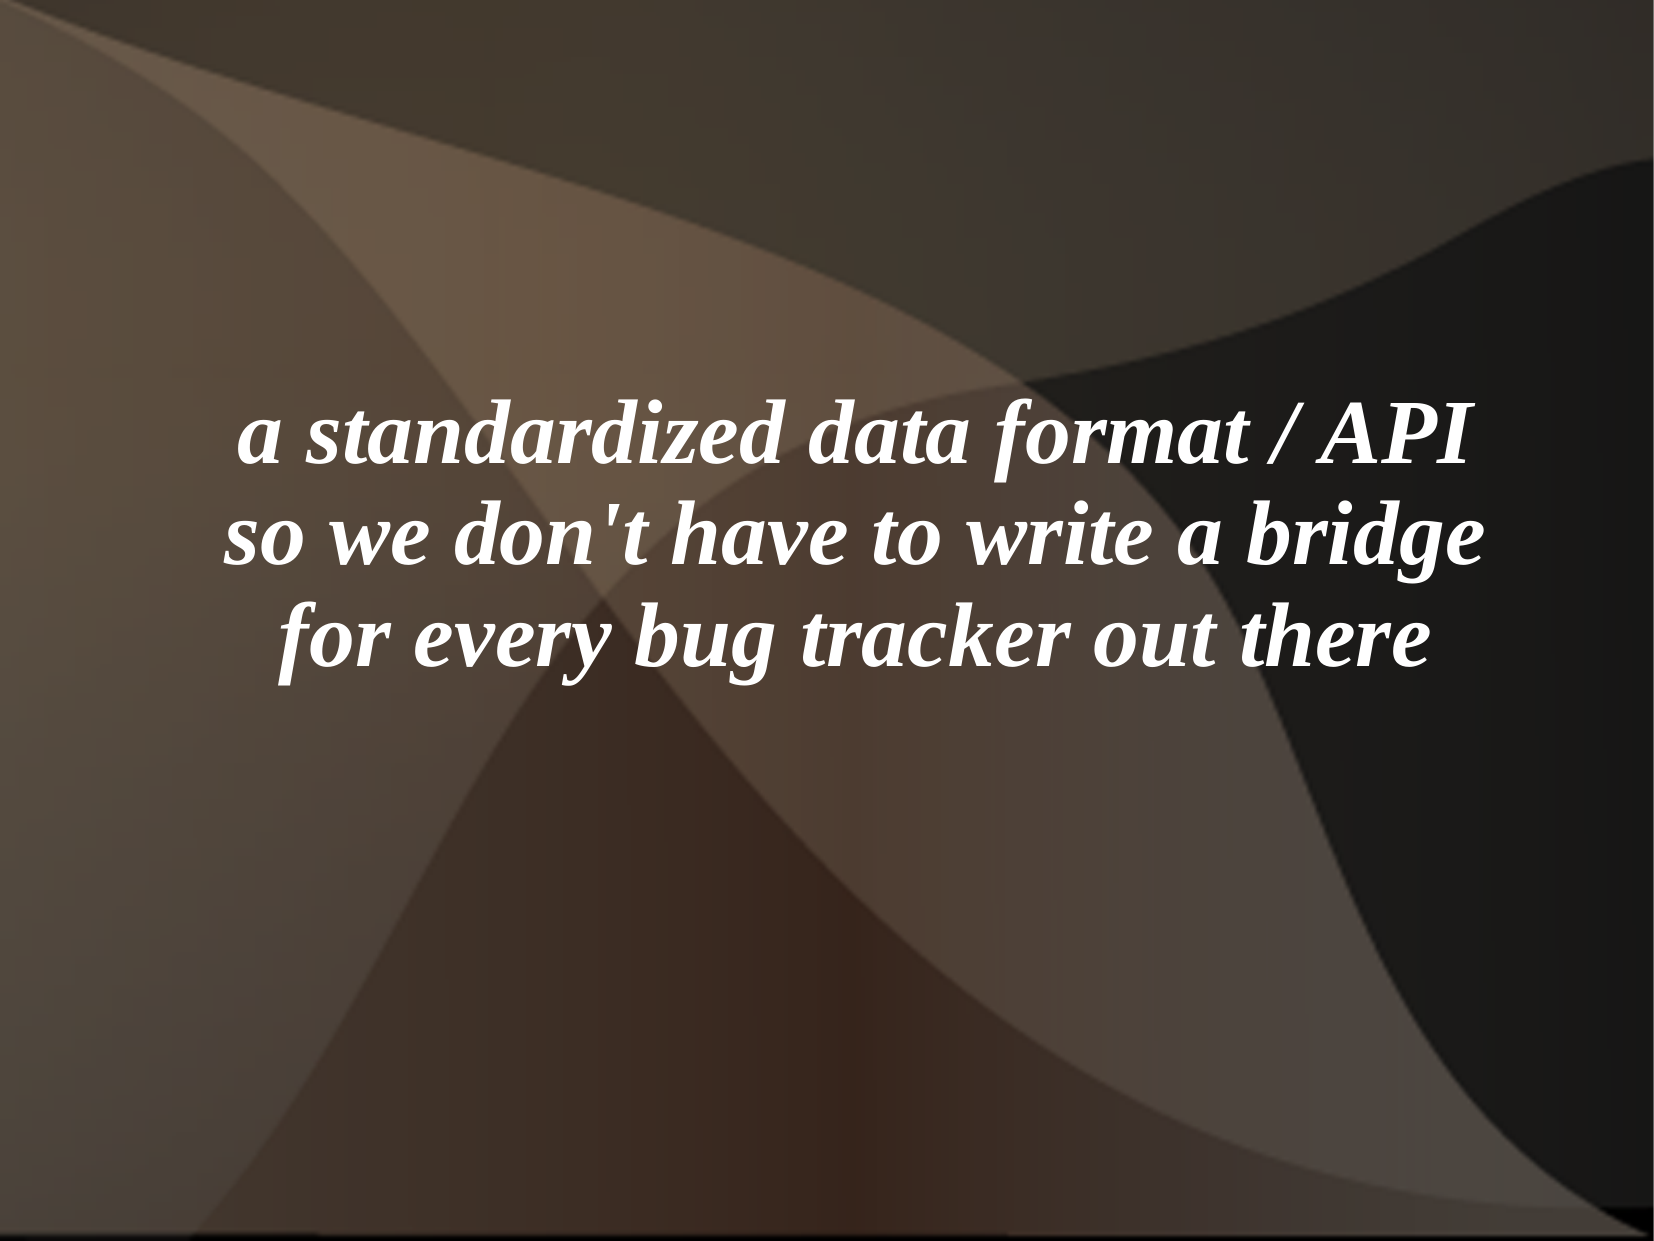

# a standardized data format / API so we don't have to write a bridge for every bug tracker out there